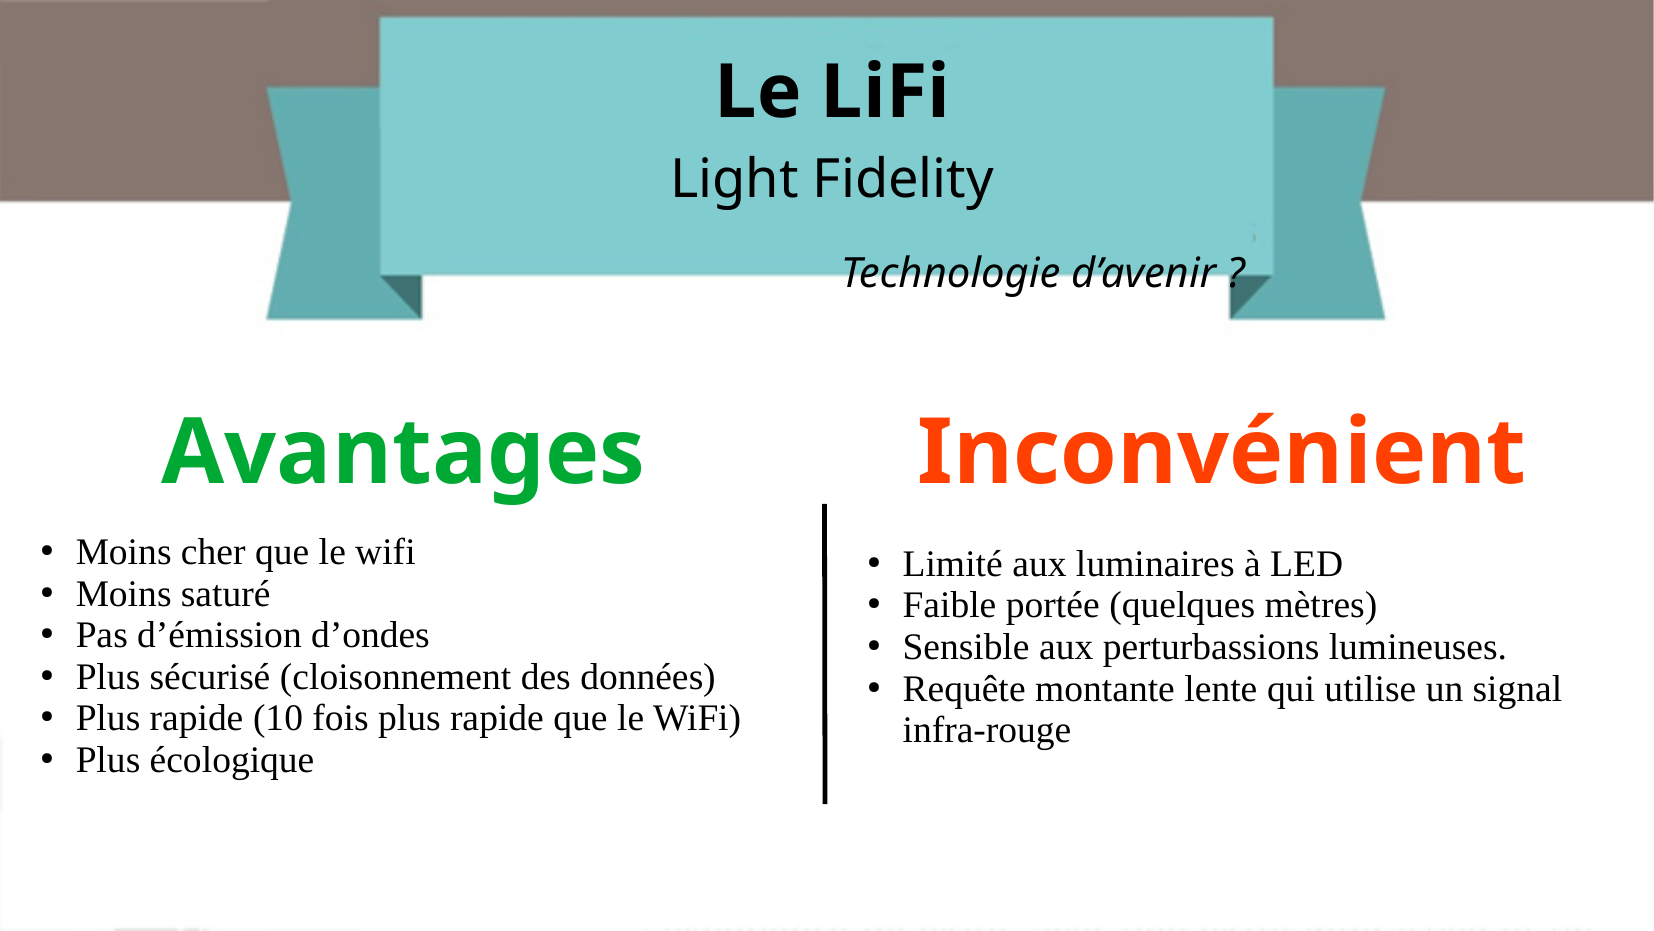

Le LiFi
Light Fidelity
Technologie d’avenir ?
# Avantages
Inconvénient
Moins cher que le wifi
Moins saturé
Pas d’émission d’ondes
Plus sécurisé (cloisonnement des données)
Plus rapide (10 fois plus rapide que le WiFi)
Plus écologique
Limité aux luminaires à LED
Faible portée (quelques mètres)
Sensible aux perturbassions lumineuses.
Requête montante lente qui utilise un signal infra-rouge